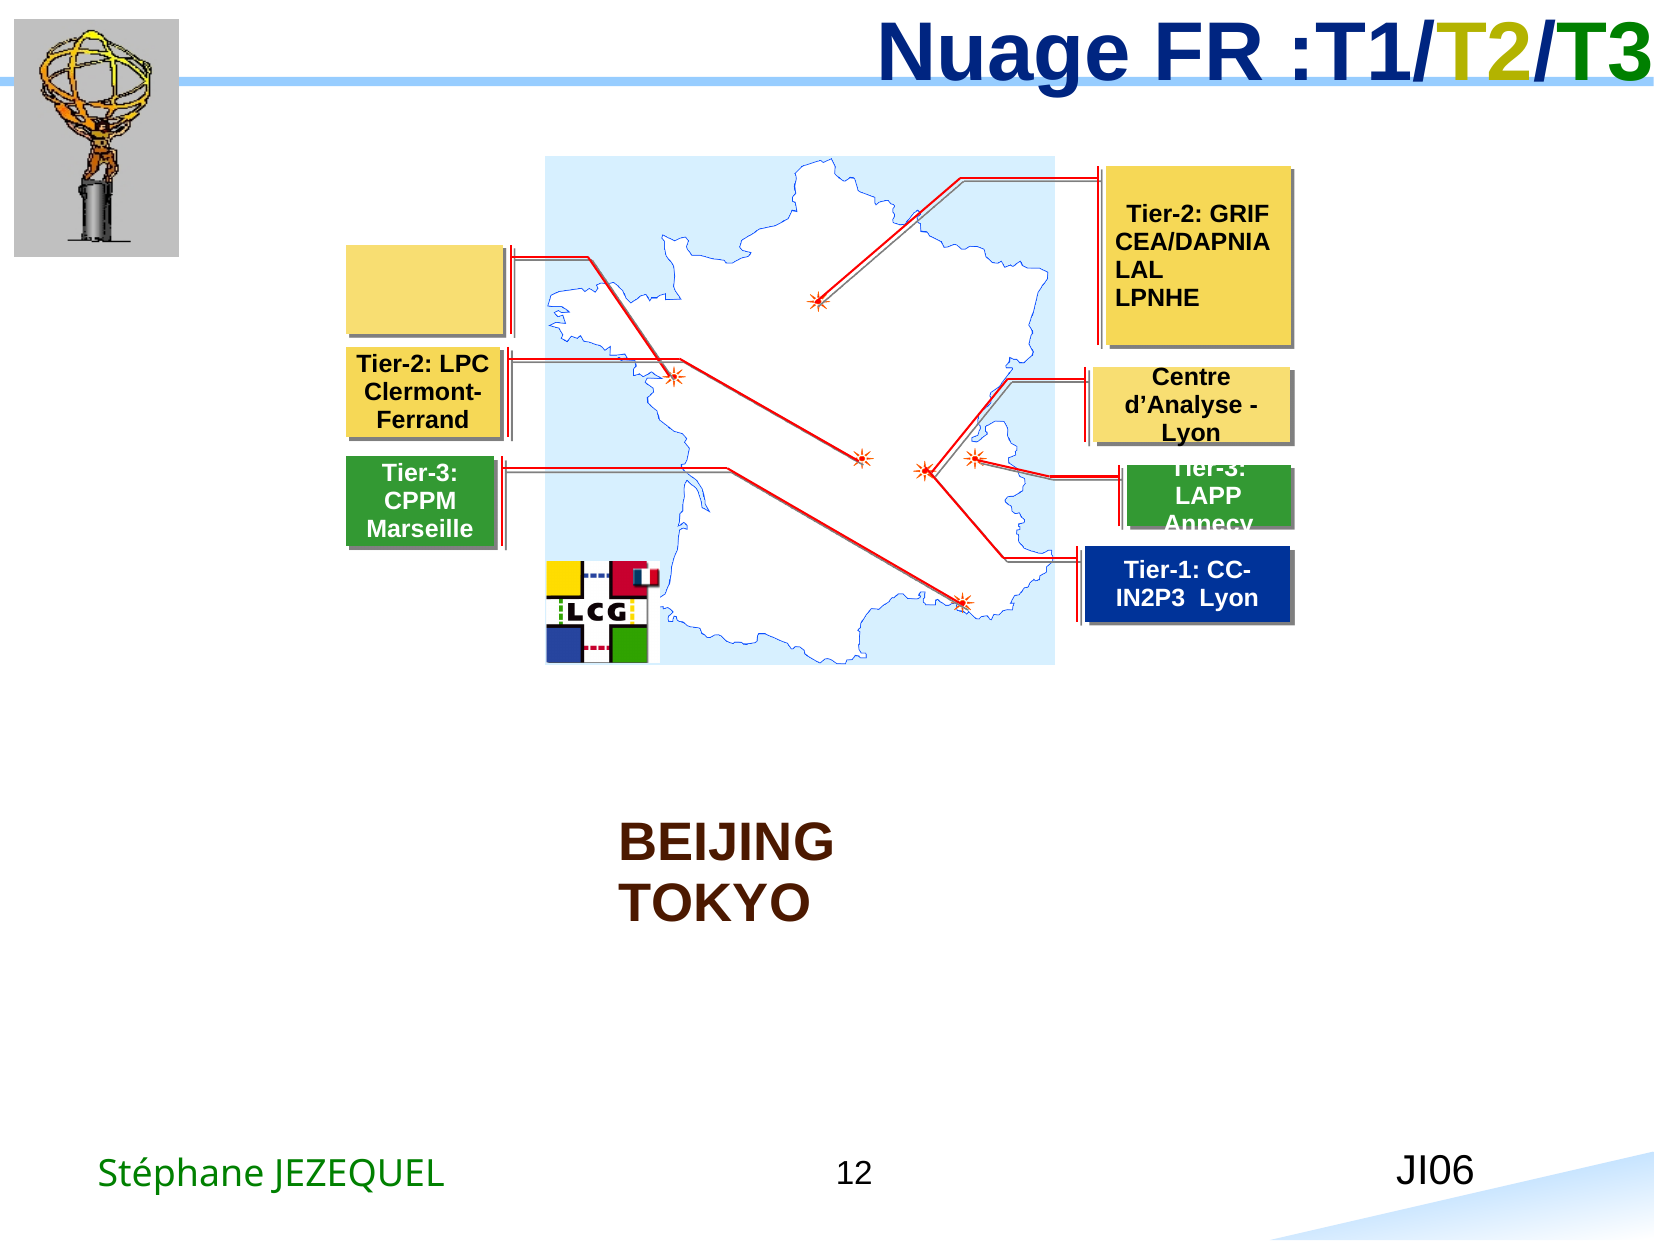

# Nuage FR :T1/T2/T3
Tier-2: GRIF
CEA/DAPNIA
LAL
LPNHE
Tier-2: LPC Clermont-Ferrand
Centre d’Analyse - Lyon
Tier-3: CPPM
Marseille
Tier-3: LAPP
Annecy
Tier-1: CC-IN2P3 Lyon
BEIJING
TOKYO